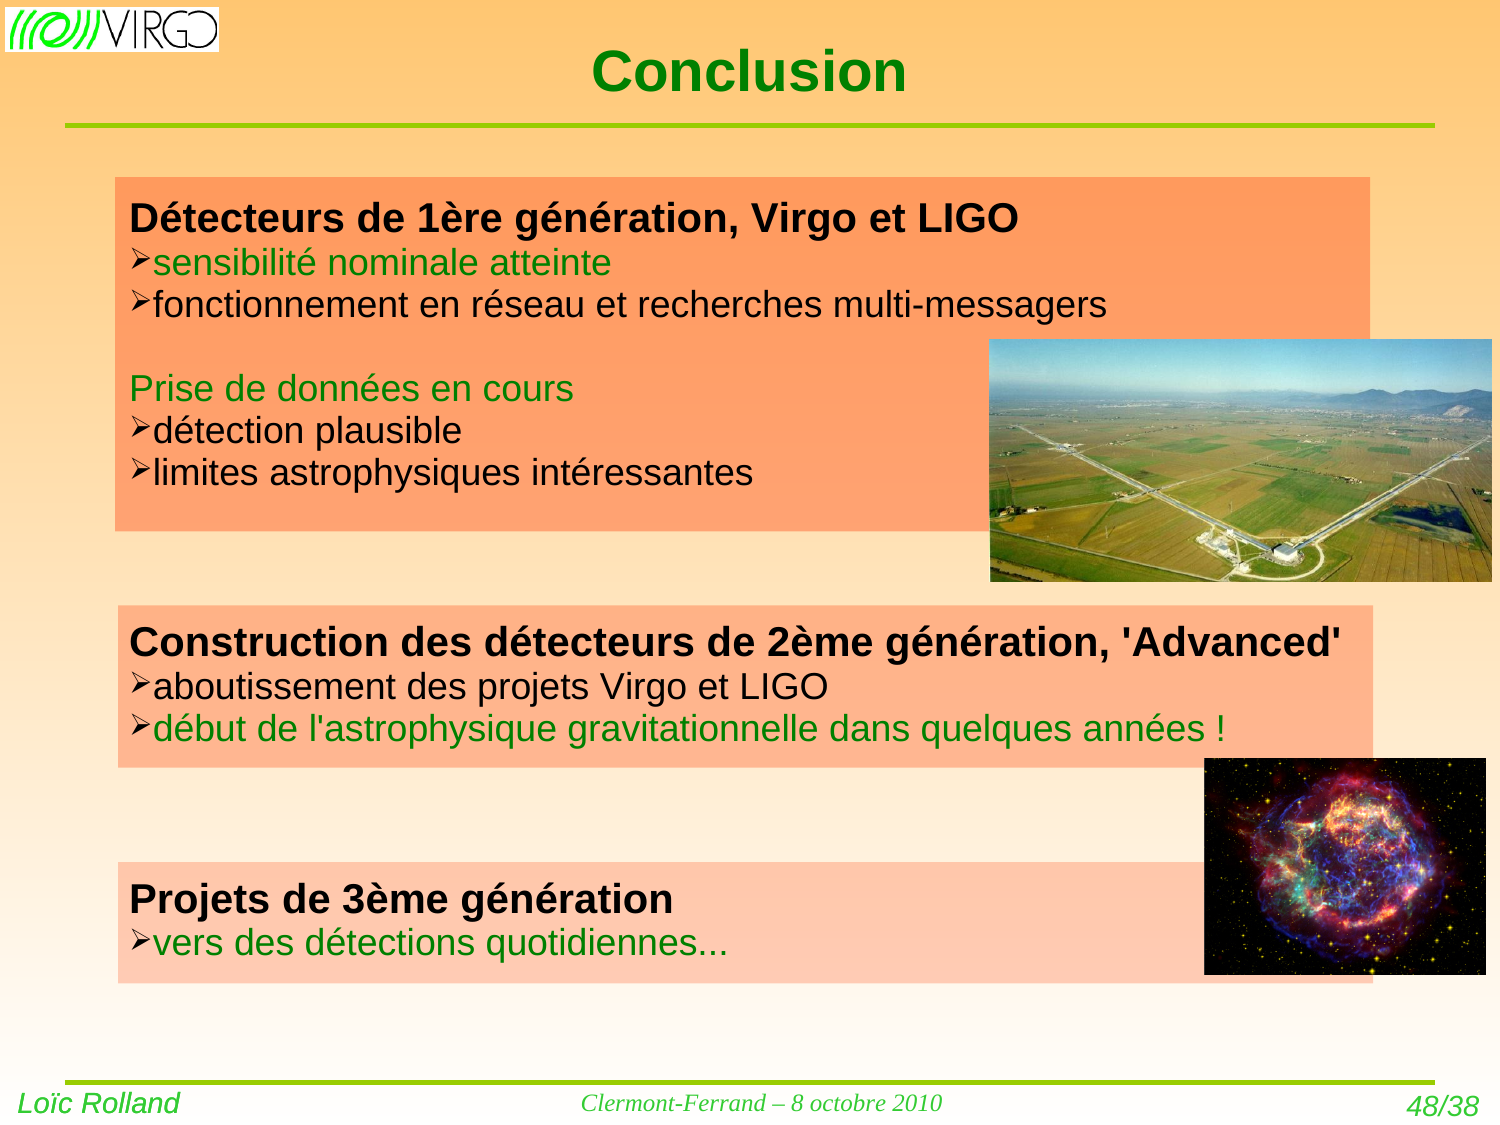

# Conclusion
Détecteurs de 1ère génération, Virgo et LIGO
sensibilité nominale atteinte
fonctionnement en réseau et recherches multi-messagers
Prise de données en cours
détection plausible
limites astrophysiques intéressantes
Construction des détecteurs de 2ème génération, 'Advanced'
aboutissement des projets Virgo et LIGO
début de l'astrophysique gravitationnelle dans quelques années !
Projets de 3ème génération
vers des détections quotidiennes...
48